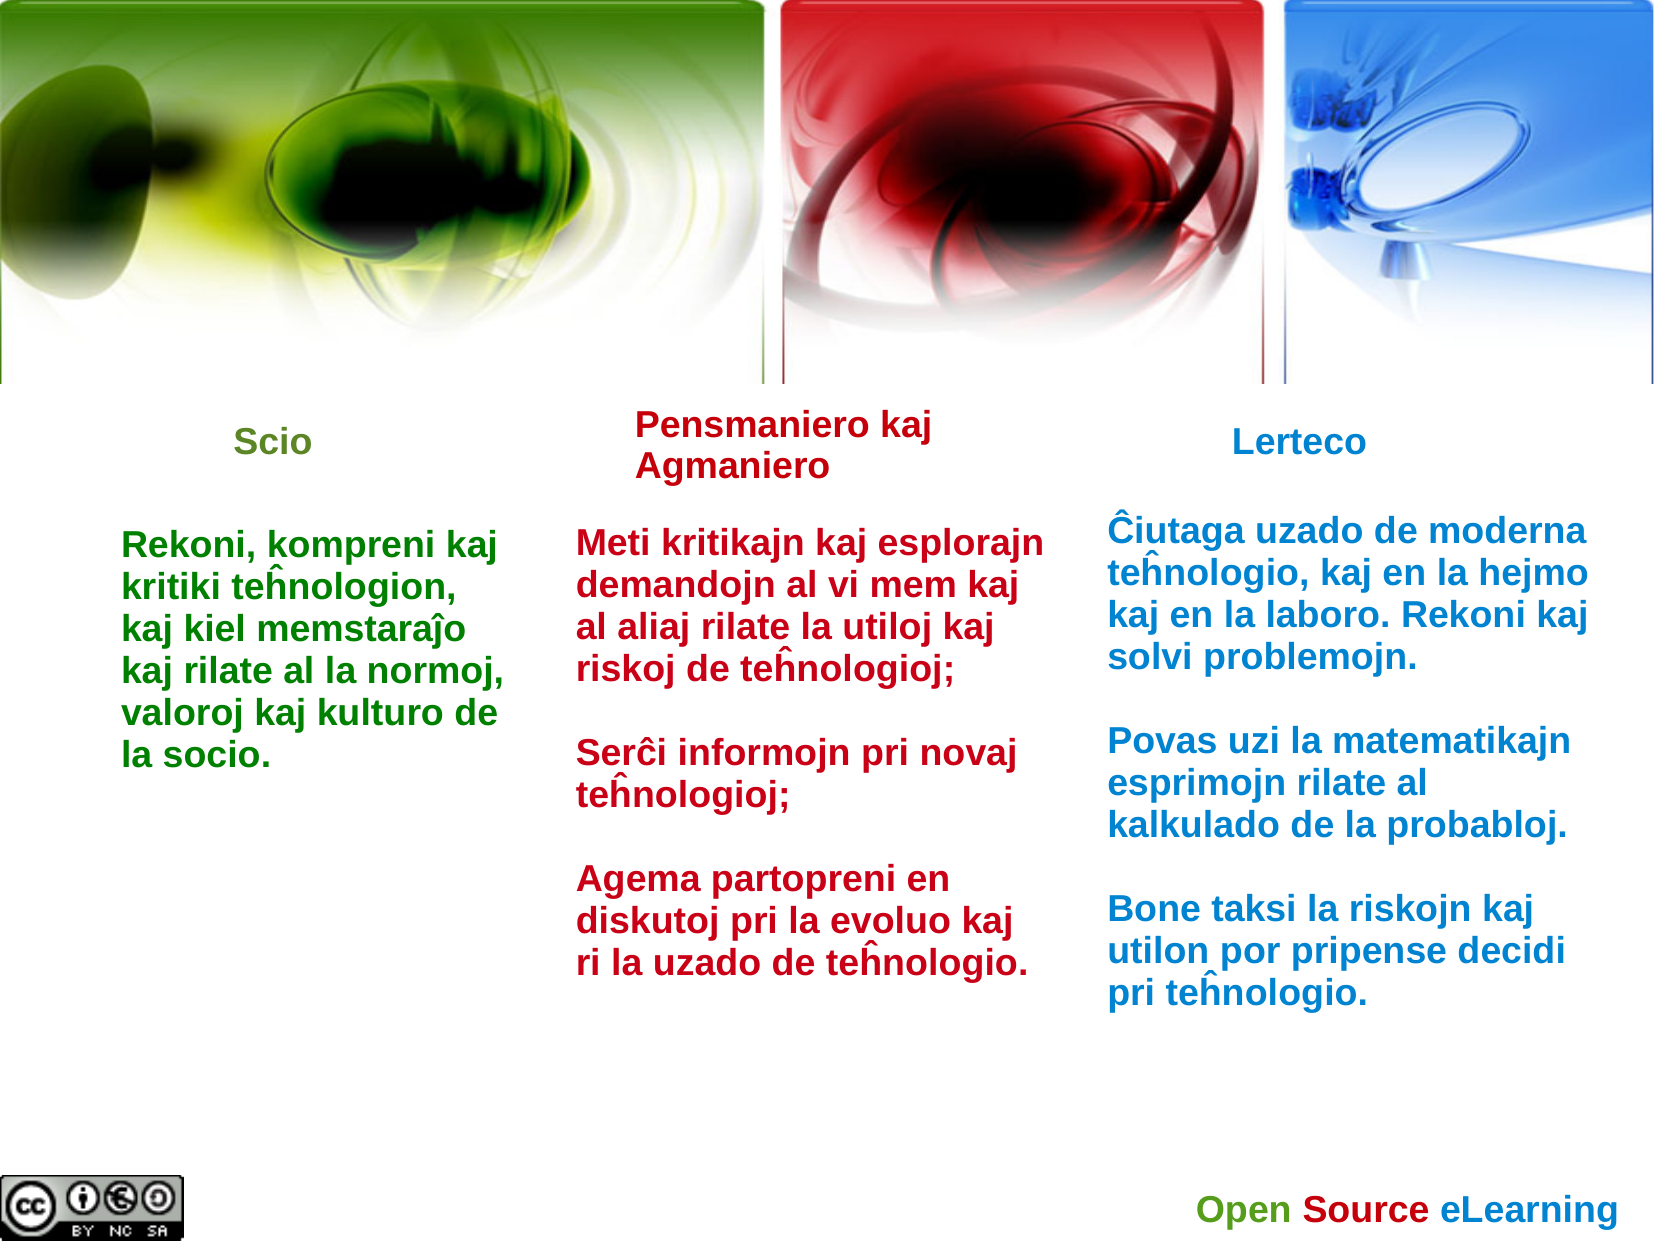

Pensmaniero kaj Agmaniero
Scio
Lerteco
Ĉiutaga uzado de moderna teĥnologio, kaj en la hejmo kaj en la laboro. Rekoni kaj solvi problemojn.
Povas uzi la matematikajn esprimojn rilate al kalkulado de la probabloj.
Bone taksi la riskojn kaj utilon por pripense decidi pri teĥnologio.
Meti kritikajn kaj esplorajn demandojn al vi mem kaj al aliaj rilate la utiloj kaj riskoj de teĥnologioj;
Serĉi informojn pri novaj teĥnologioj;
Agema partopreni en diskutoj pri la evoluo kaj ri la uzado de teĥnologio.
Rekoni, kompreni kaj kritiki teĥnologion, kaj kiel memstaraĵo kaj rilate al la normoj, valoroj kaj kulturo de la socio.
Open Source eLearning